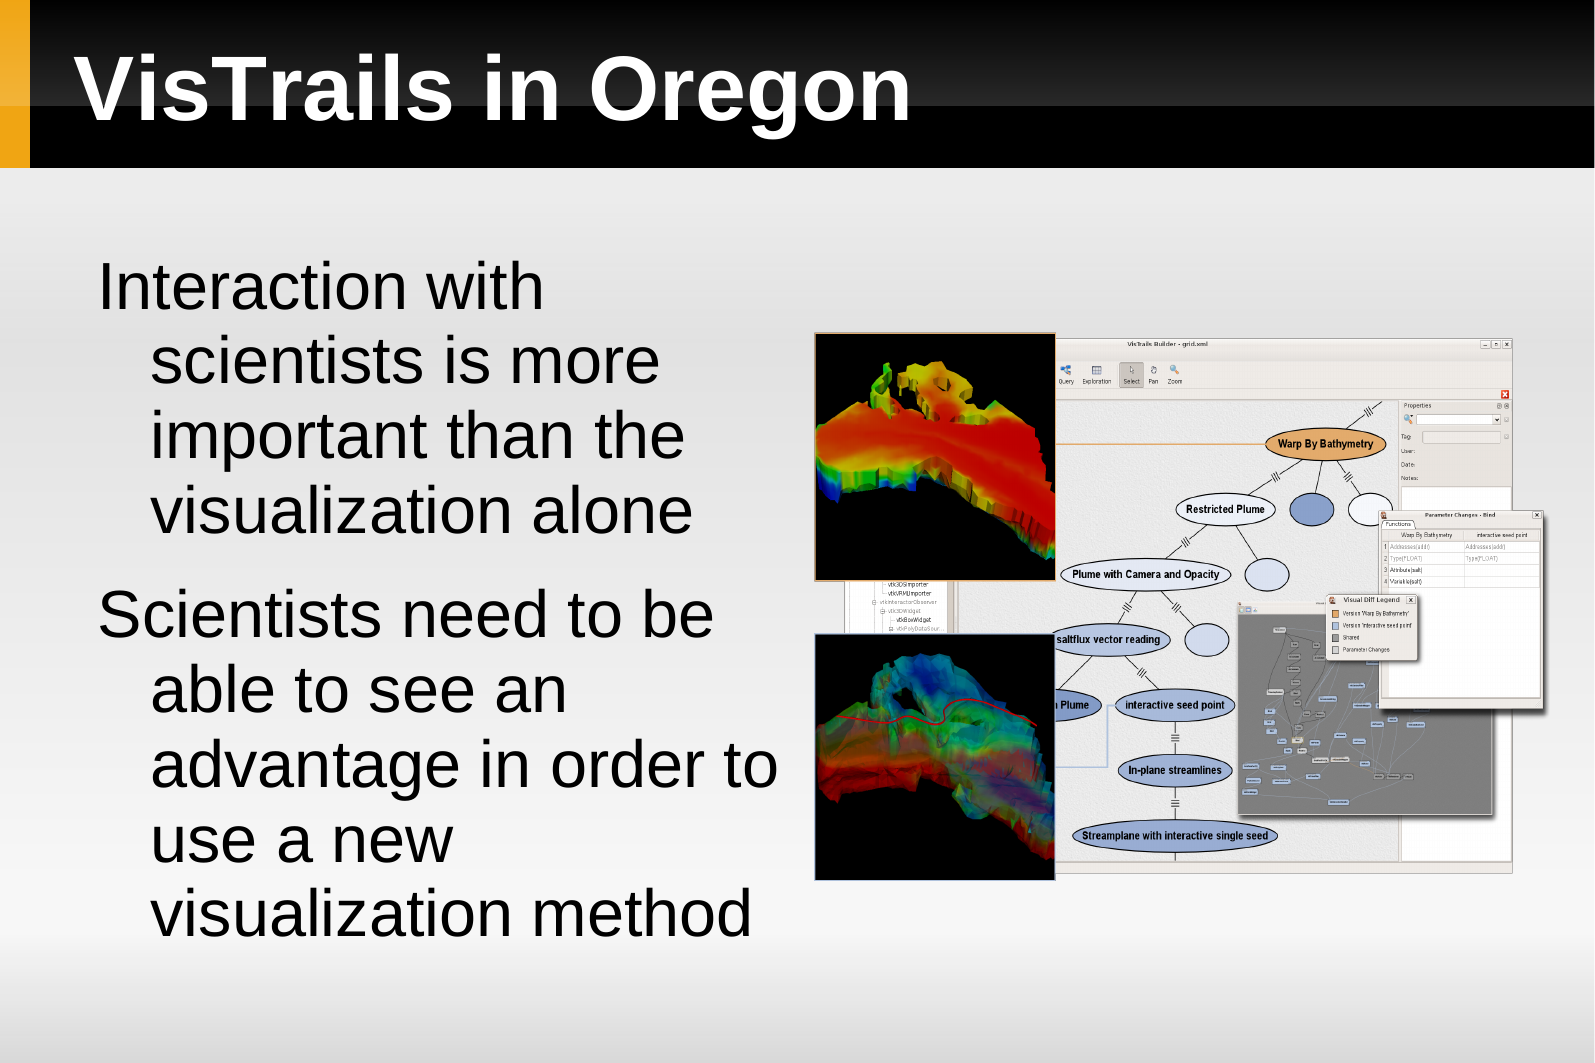

# VisTrails in Oregon
Interaction with scientists is more important than the visualization alone
Scientists need to be able to see an advantage in order to use a new visualization method